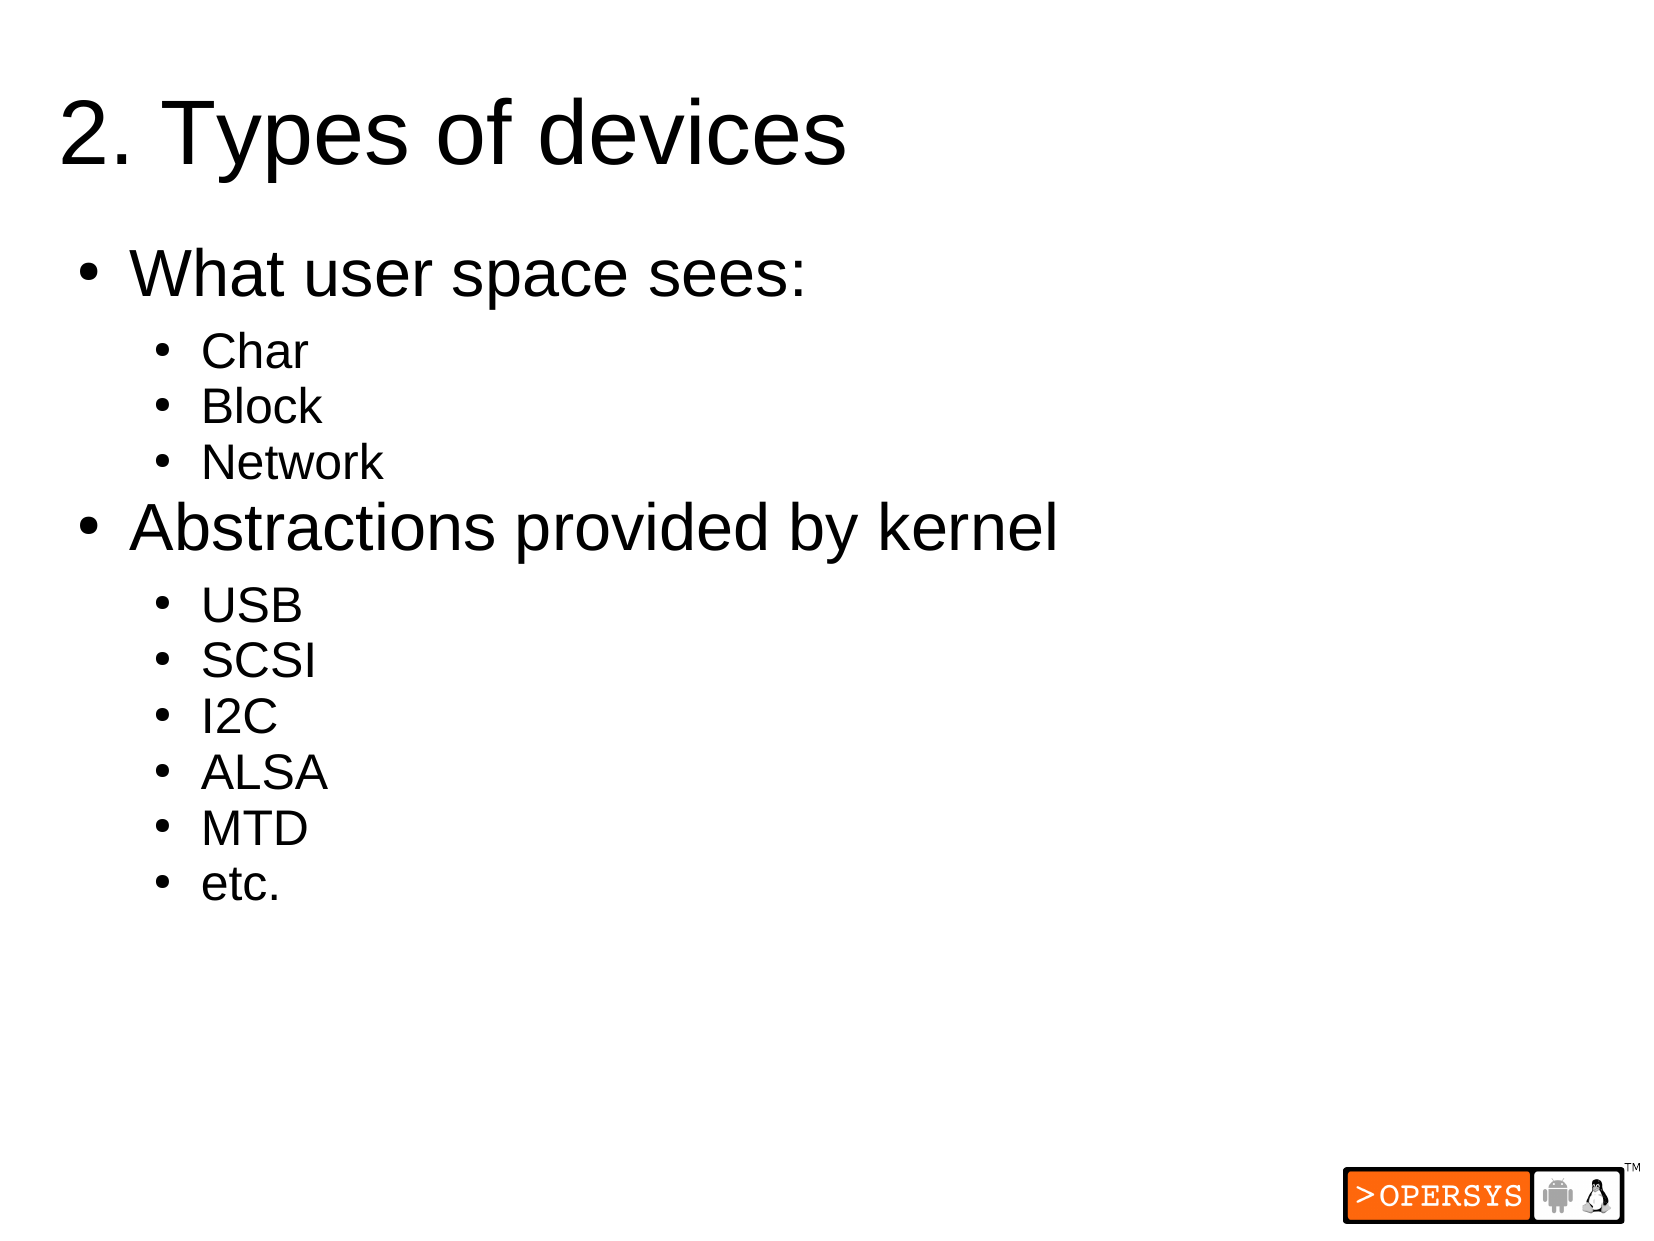

# 2. Types of devices
What user space sees:
Char
Block
Network
Abstractions provided by kernel
USB
SCSI
I2C
ALSA
MTD
etc.